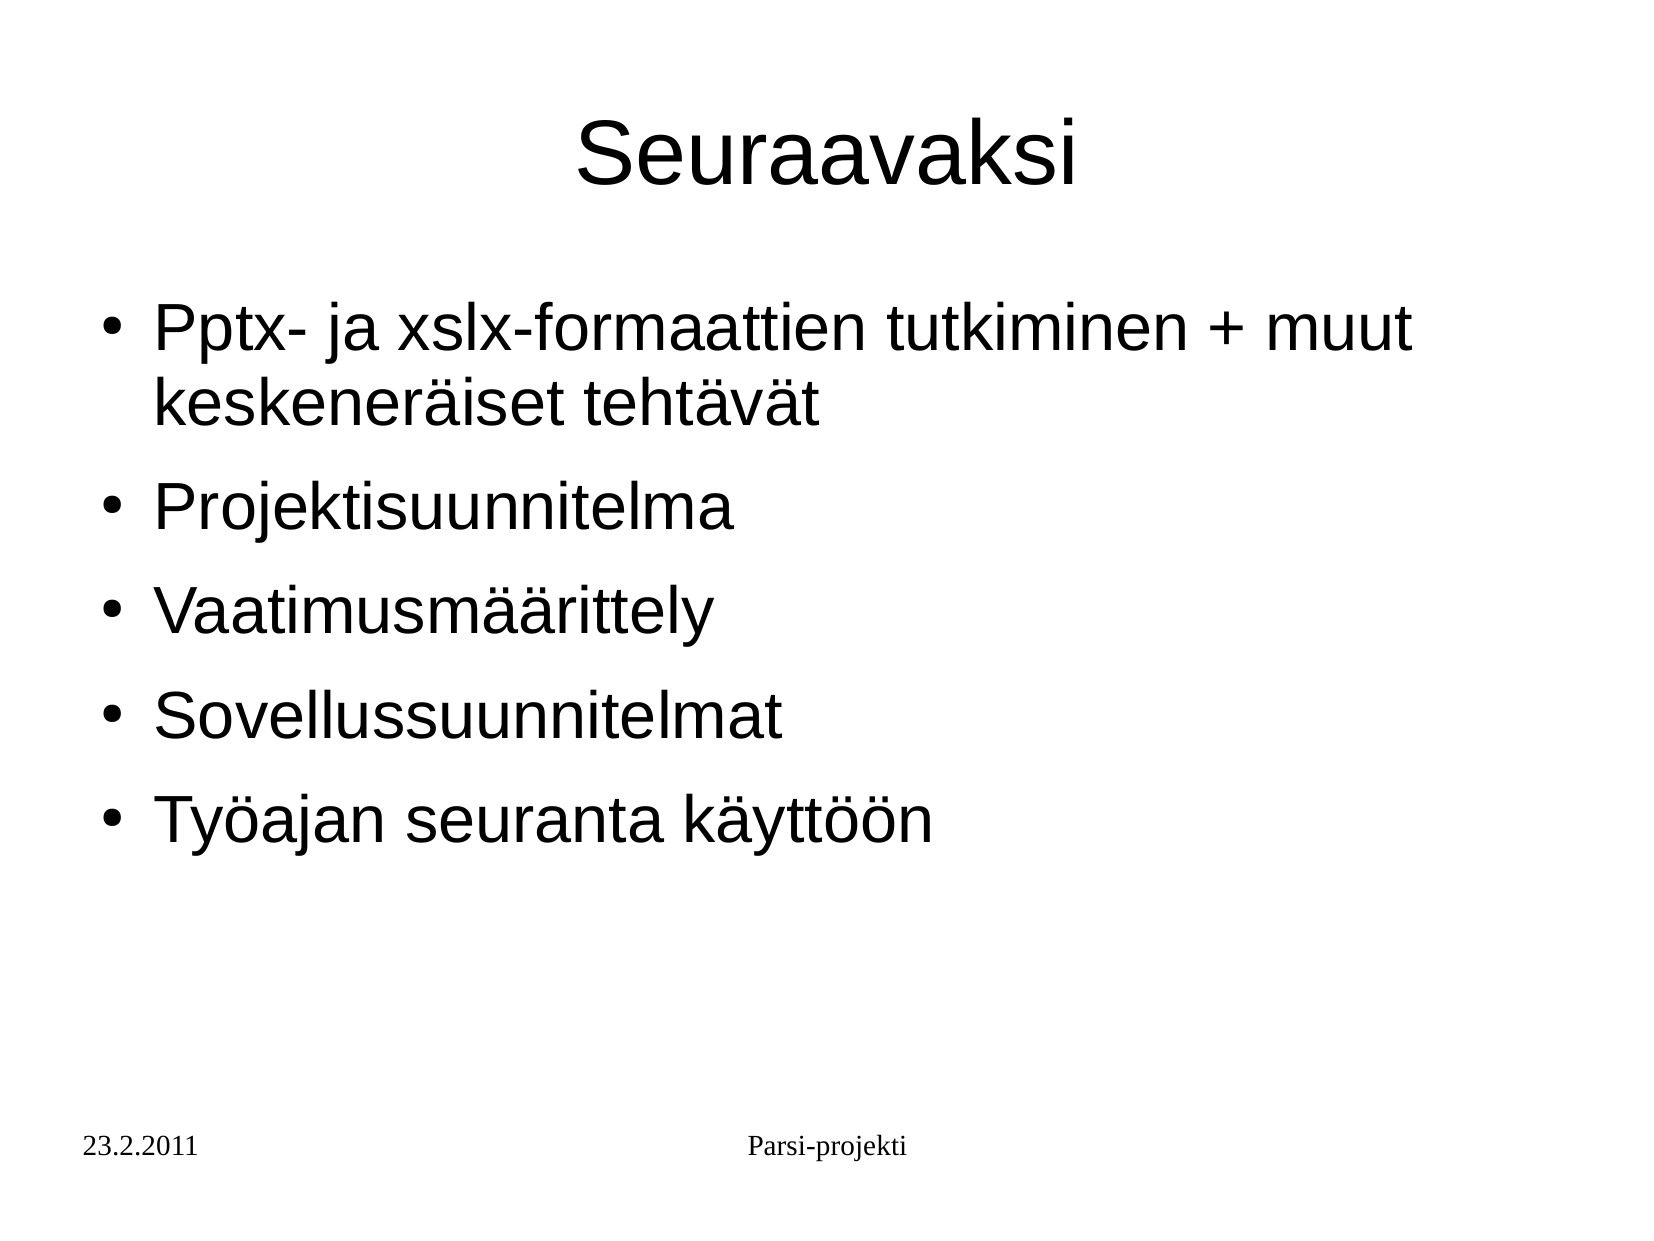

# Seuraavaksi
Pptx- ja xslx-formaattien tutkiminen + muut keskeneräiset tehtävät
Projektisuunnitelma
Vaatimusmäärittely
Sovellussuunnitelmat
Työajan seuranta käyttöön
23.2.2011
Parsi-projekti